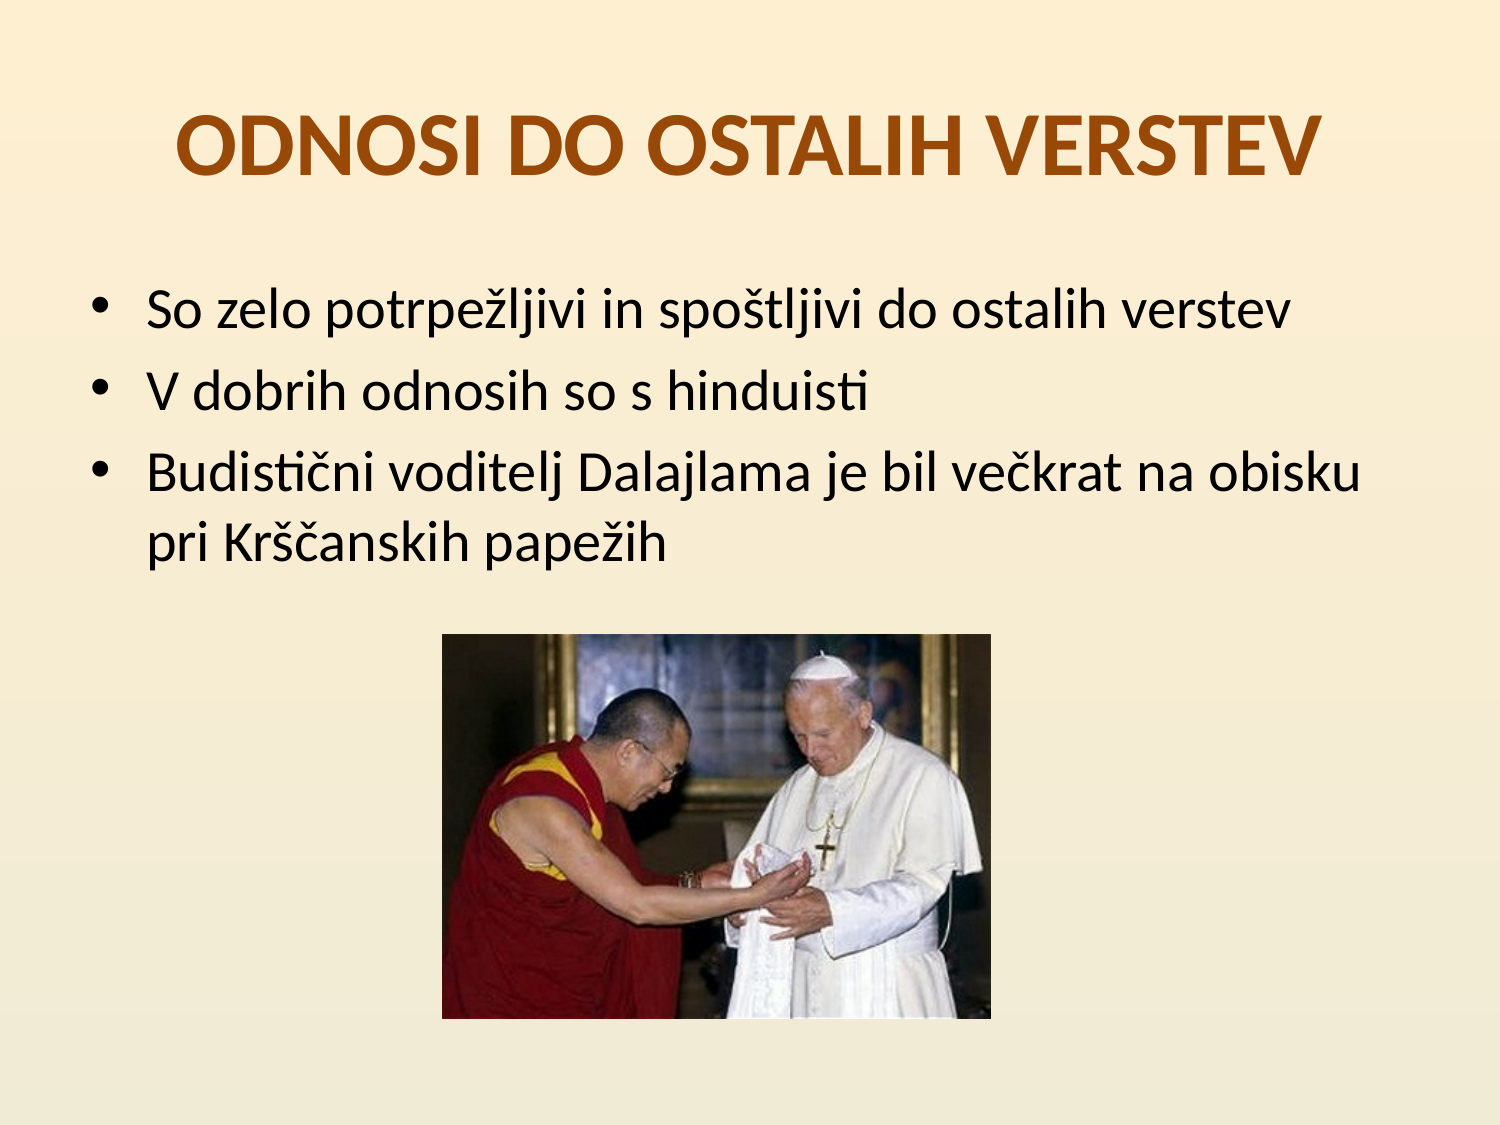

# ODNOSI DO OSTALIH VERSTEV
So zelo potrpežljivi in spoštljivi do ostalih verstev
V dobrih odnosih so s hinduisti
Budistični voditelj Dalajlama je bil večkrat na obisku pri Krščanskih papežih